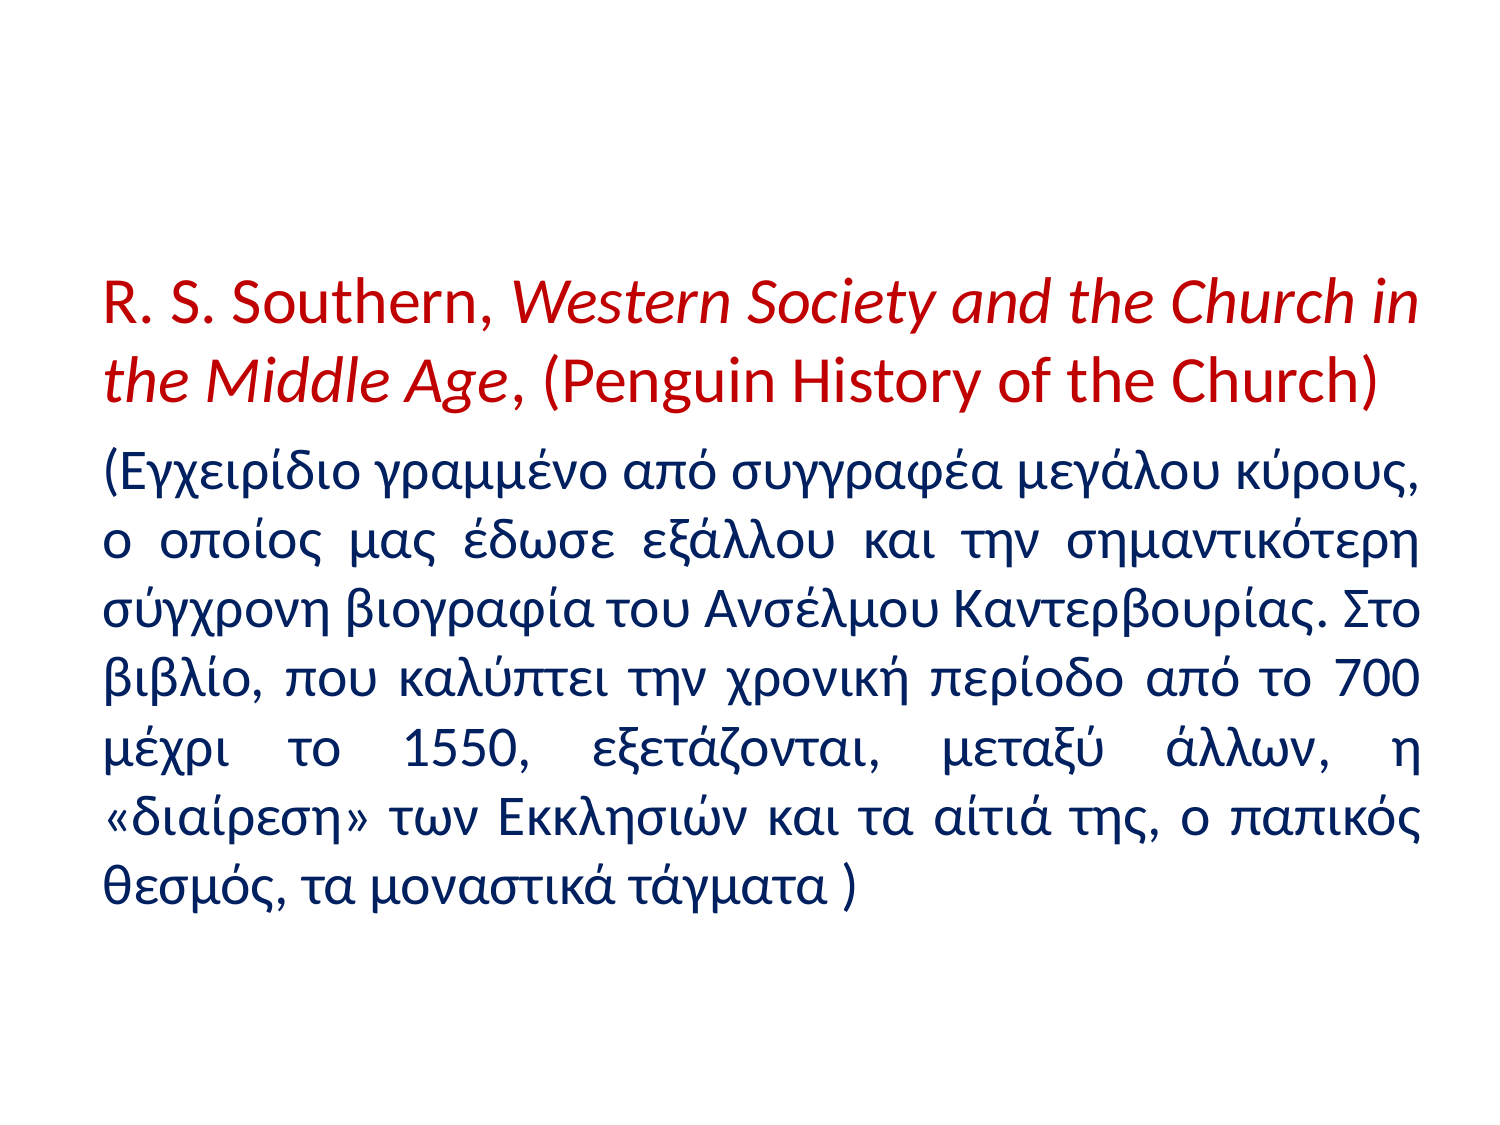

#
R. S. Southern, Western Society and the Church in the Middle Age, (Penguin History of the Church)
(Εγχειρίδιο γραμμένο από συγγραφέα μεγάλου κύρους, ο οποίος μας έδωσε εξάλλου και την σημαντικότερη σύγχρονη βιογραφία του Ανσέλμου Καντερβουρίας. Στο βιβλίο, που καλύπτει την χρονική περίοδο από το 700 μέχρι το 1550, εξετάζονται, μεταξύ άλλων, η «διαίρεση» των Εκκλησιών και τα αίτιά της, ο παπικός θεσμός, τα μοναστικά τάγματα )